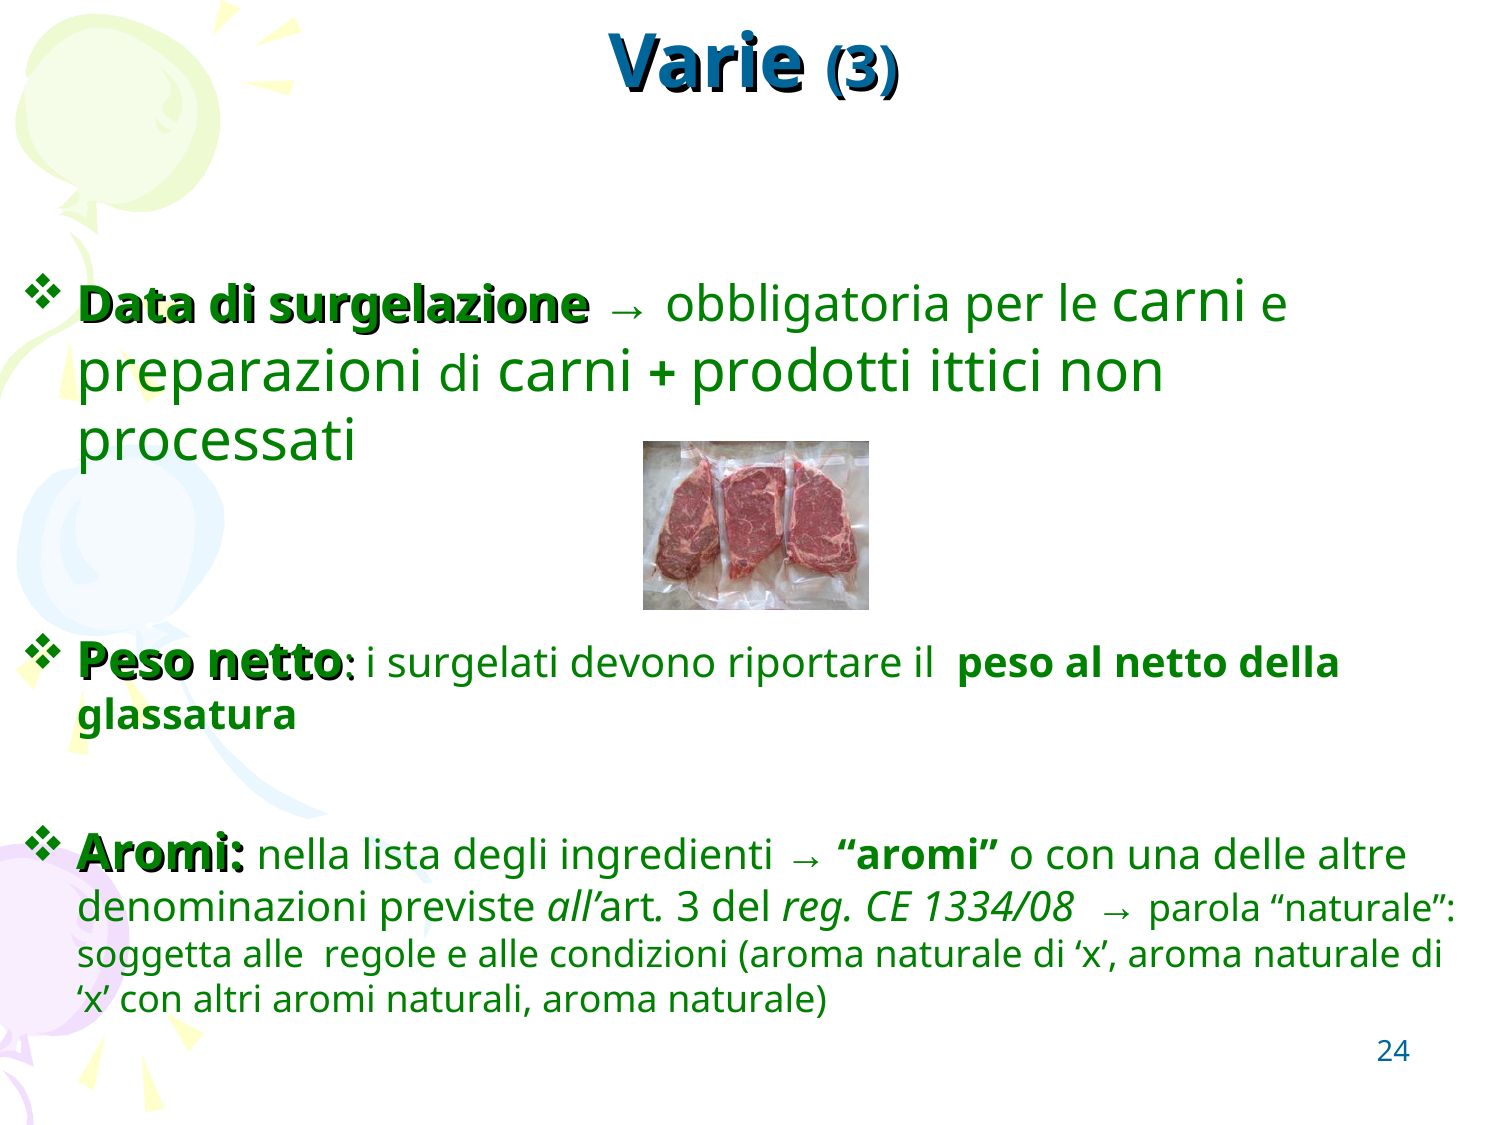

# Varie (3)
Data di surgelazione → obbligatoria per le carni e preparazioni di carni + prodotti ittici non processati
Peso netto: i surgelati devono riportare il  peso al netto della glassatura
Aromi: nella lista degli ingredienti → “aromi” o con una delle altre denominazioni previste all’art. 3 del reg. CE 1334/08  → parola “naturale”: soggetta alle  regole e alle condizioni (aroma naturale di ‘x’, aroma naturale di ‘x’ con altri aromi naturali, aroma naturale)